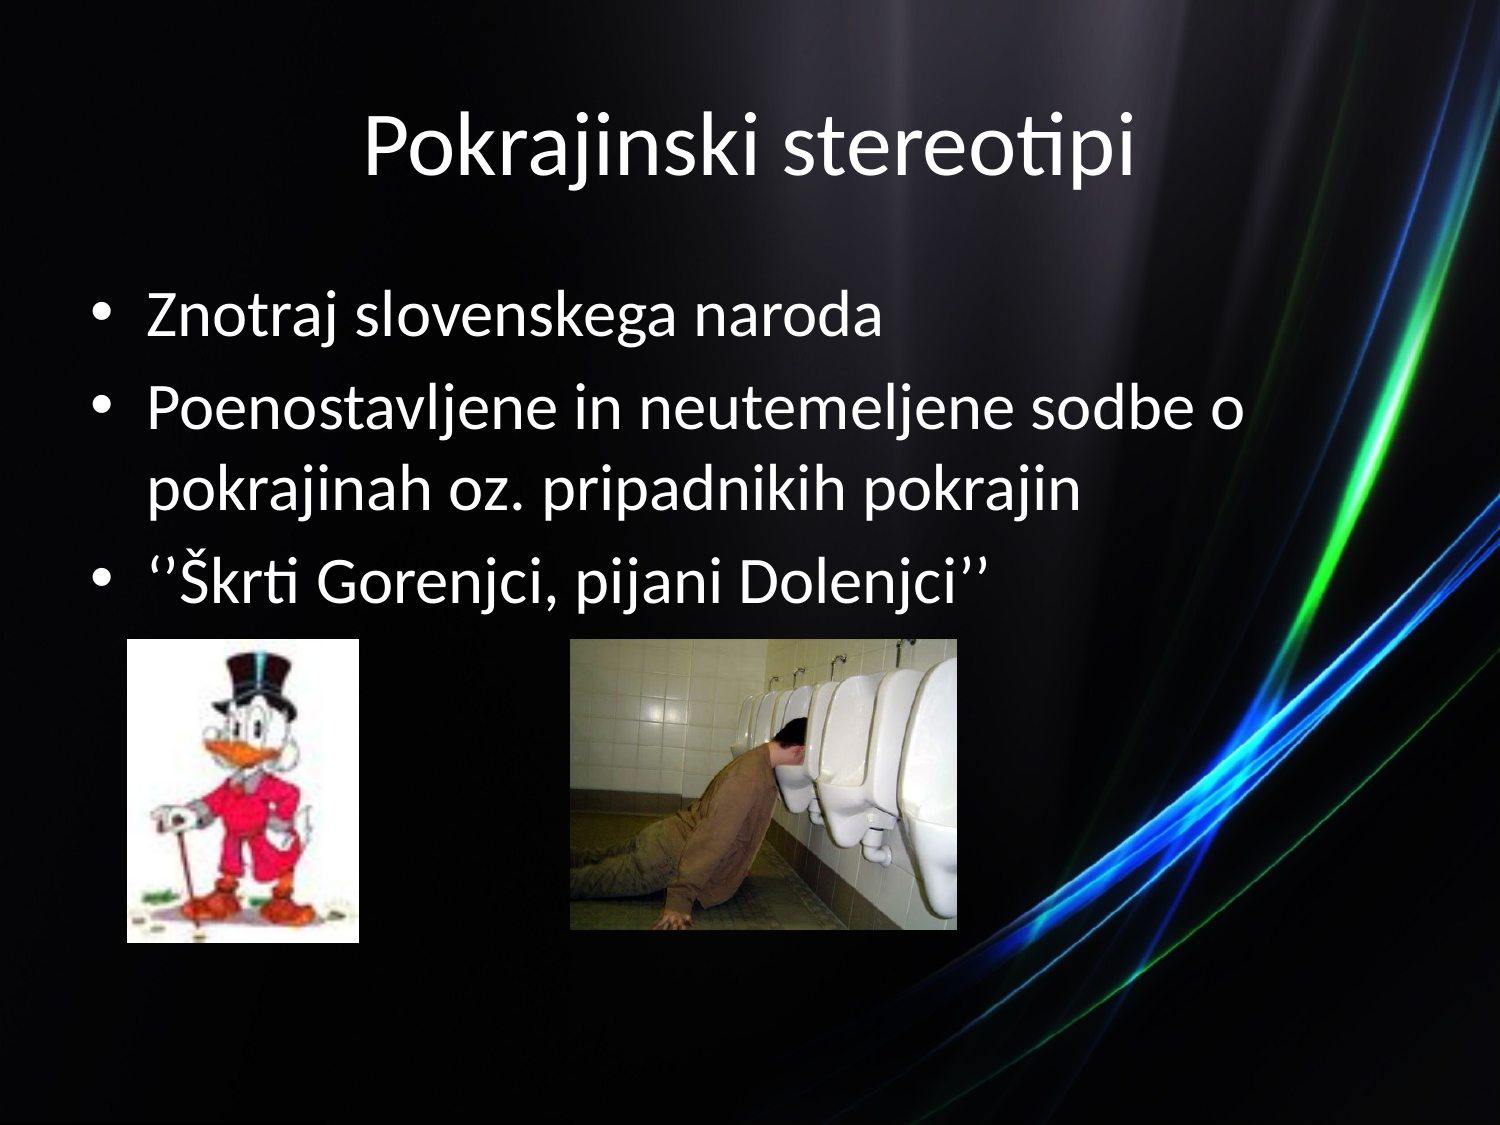

# Pokrajinski stereotipi
Znotraj slovenskega naroda
Poenostavljene in neutemeljene sodbe o pokrajinah oz. pripadnikih pokrajin
‘’Škrti Gorenjci, pijani Dolenjci’’